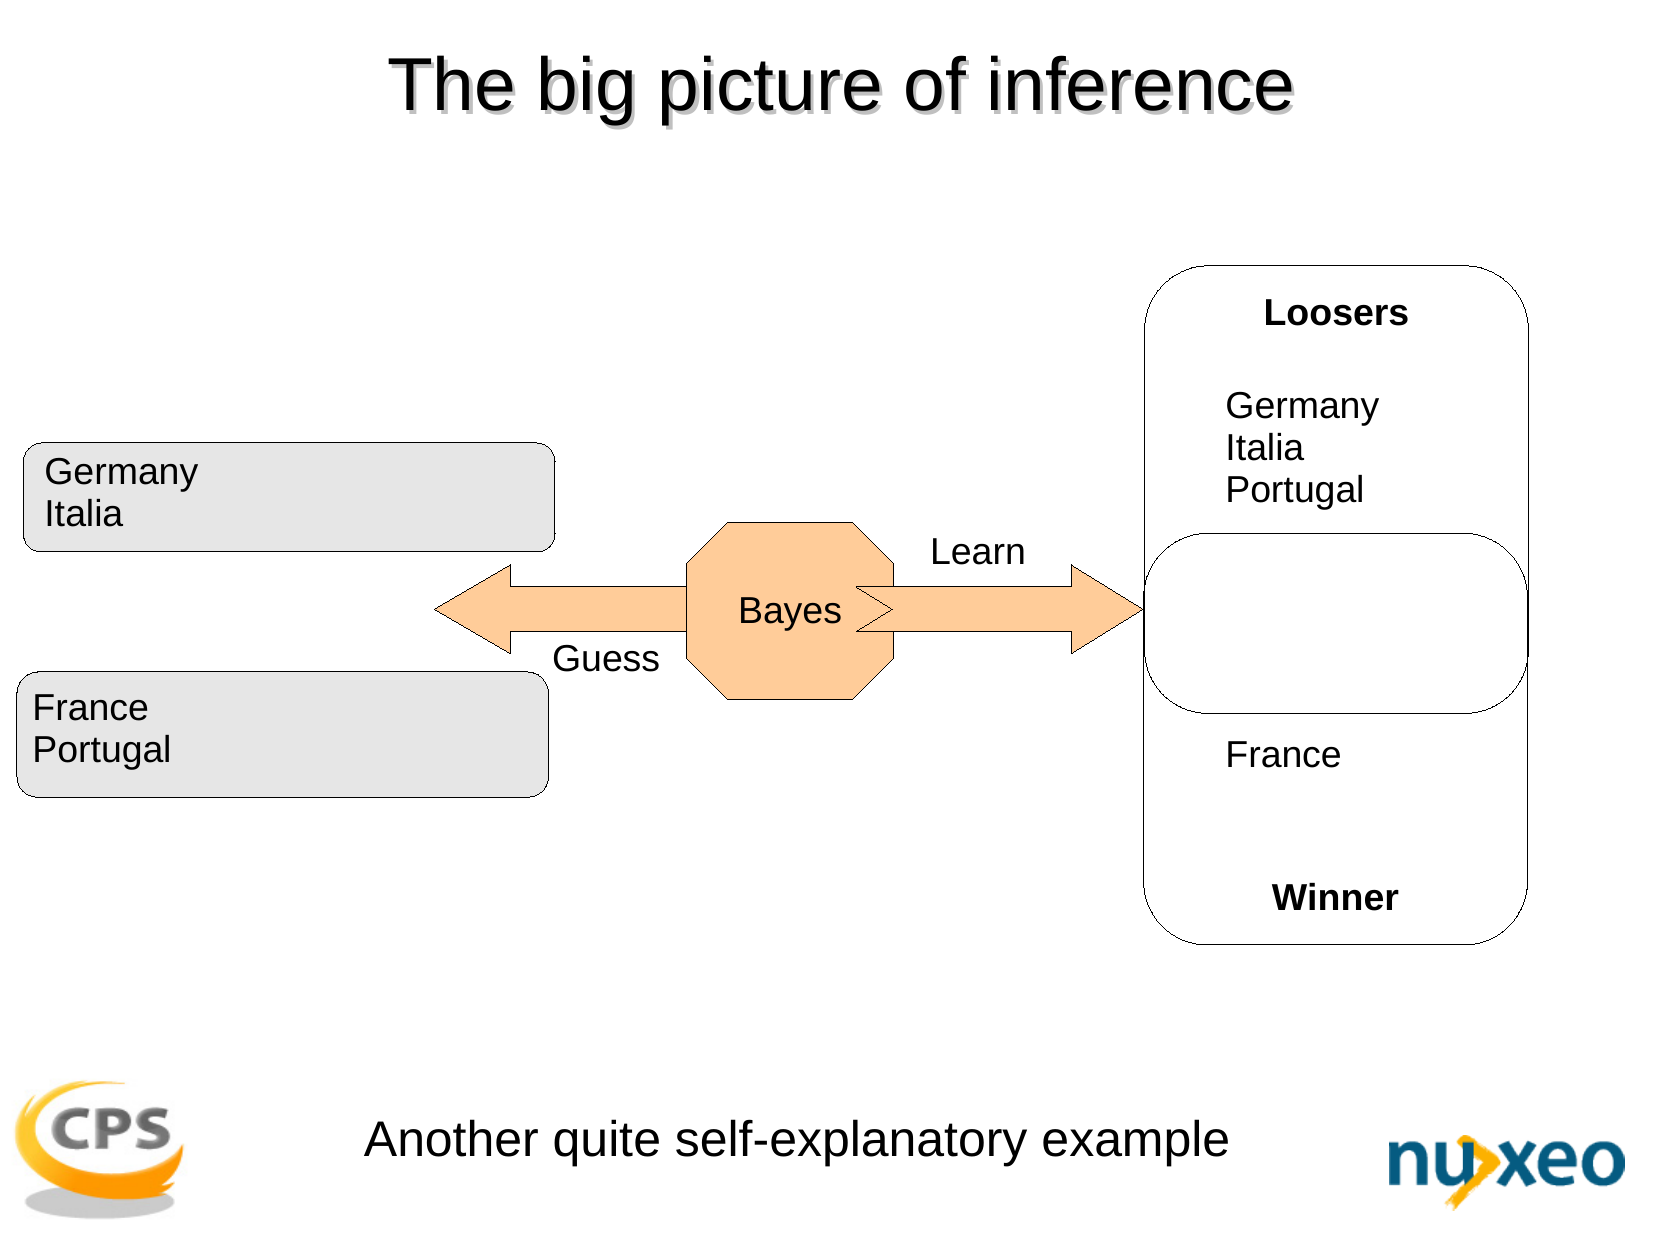

The big picture of inference
Loosers
Germany
Italia
Portugal
Germany
Italia
Bayes
Learn
Winner
Guess
France
Portugal
France
Another quite self-explanatory example